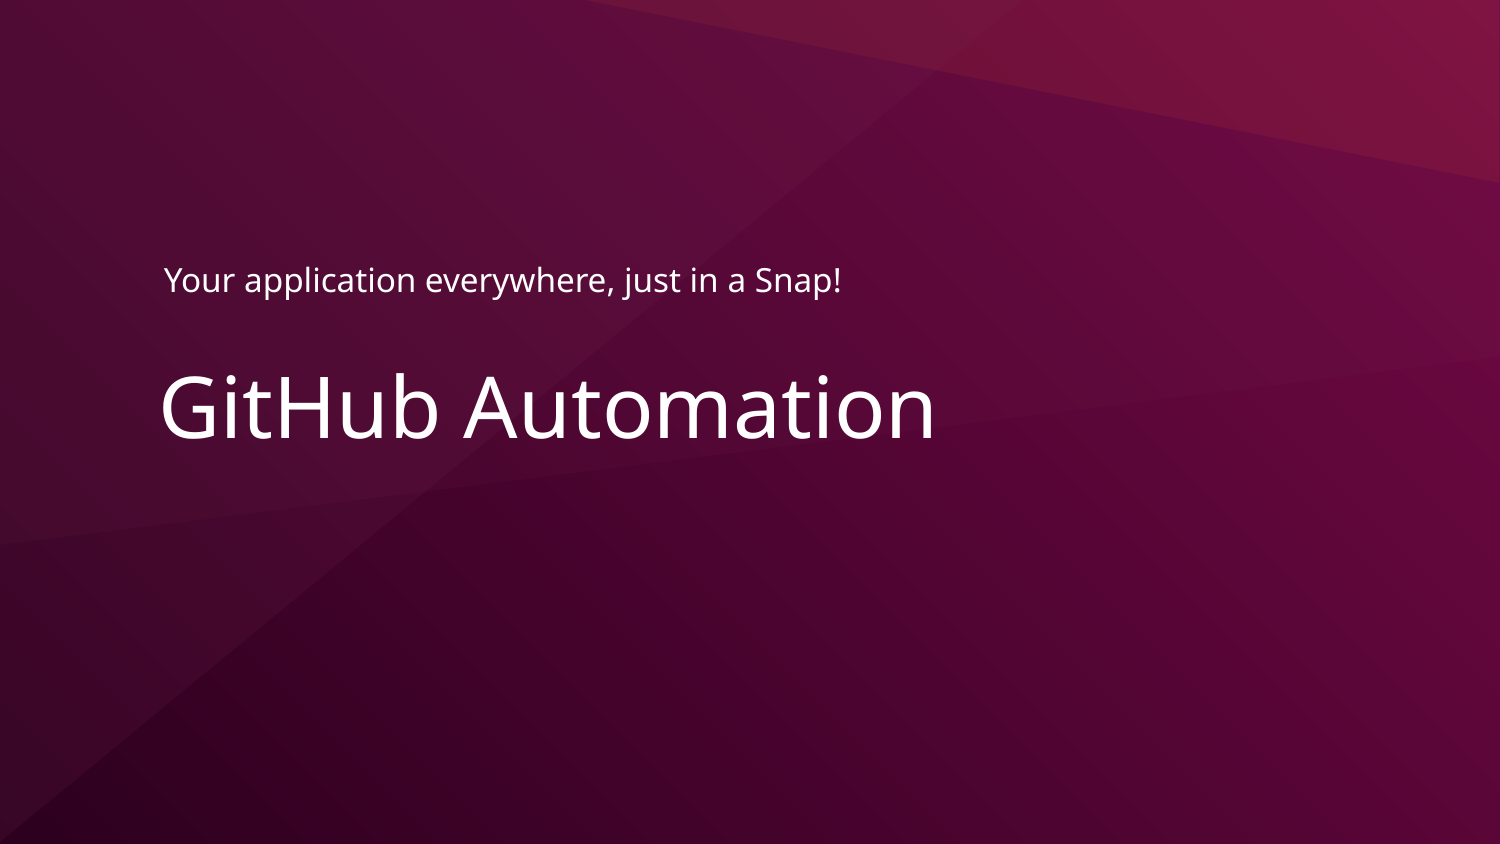

Your application everywhere, just in a Snap!
# GitHub Automation